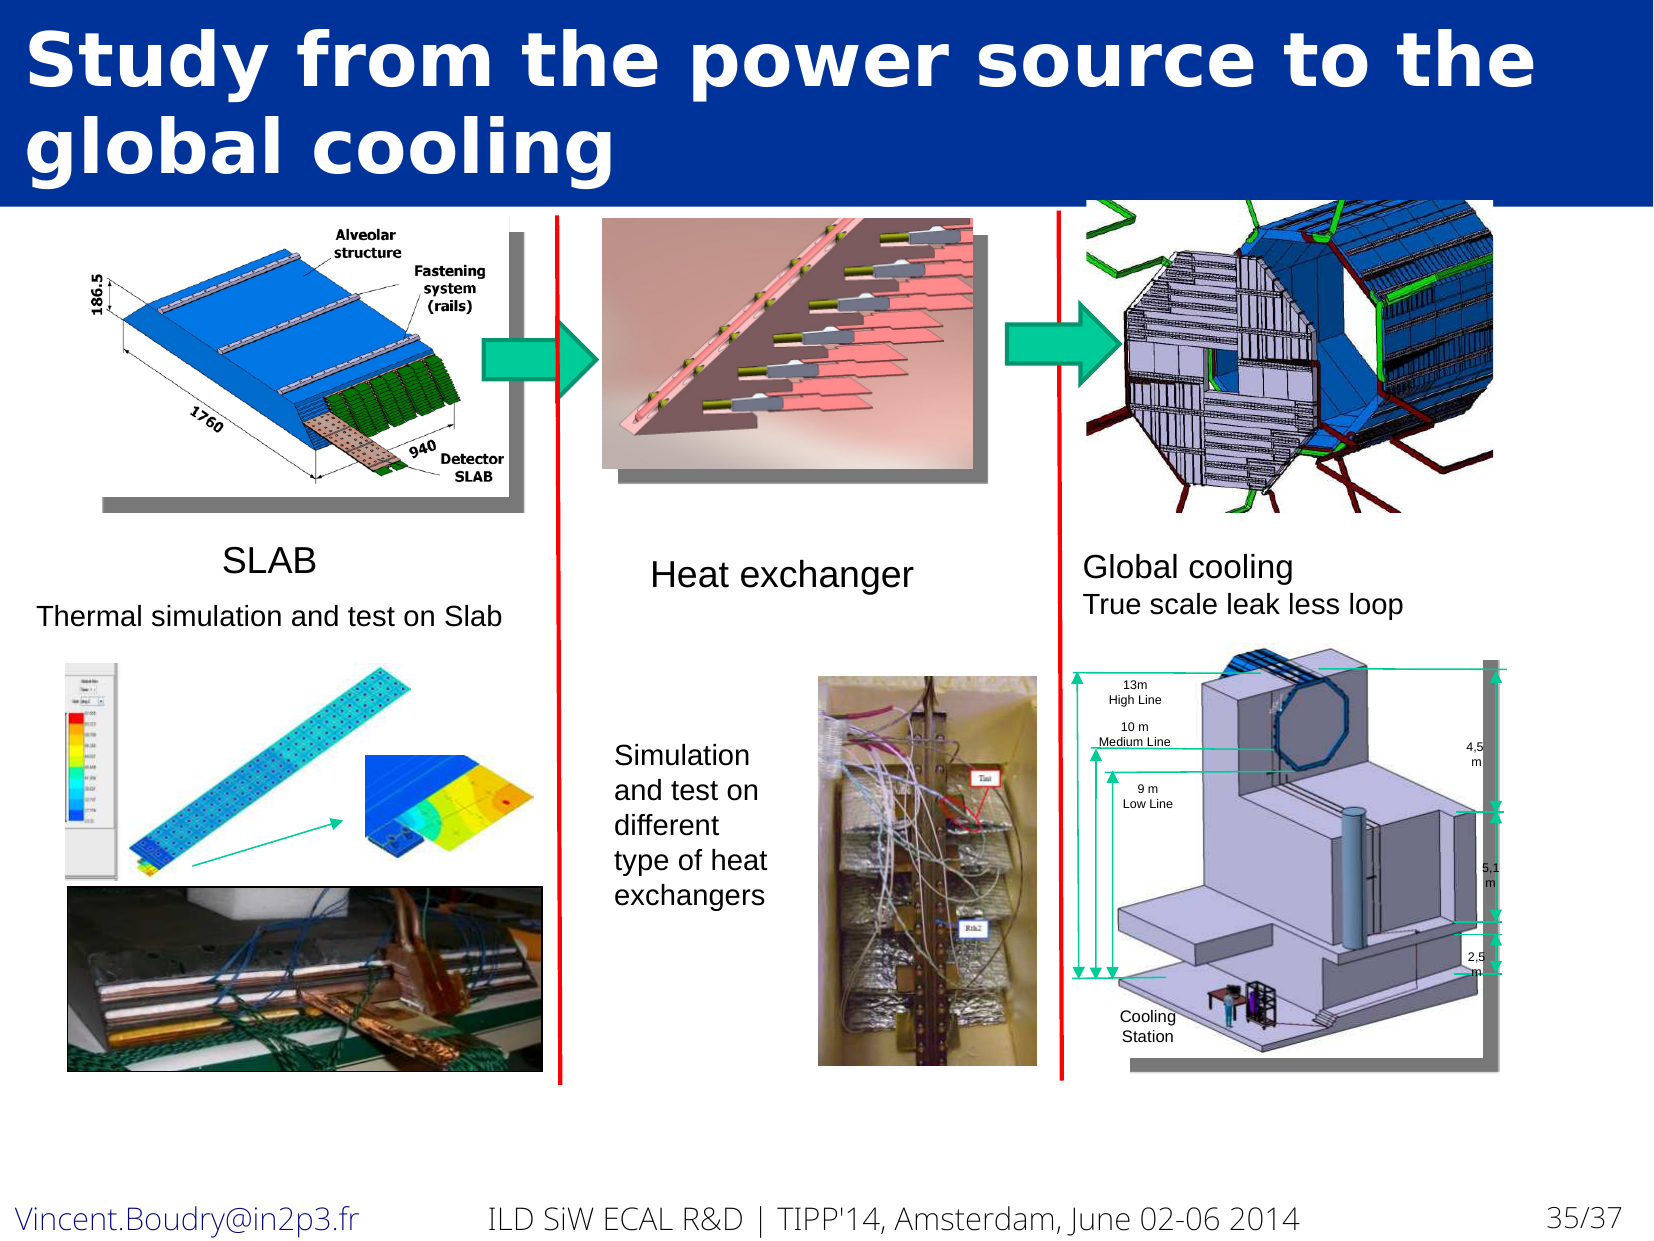

# Study from the power source to the global cooling
SLAB
Global cooling
True scale leak less loop
Heat exchanger
Thermal simulation and test on Slab
13m
High Line
10 m
Medium Line
4,5 m
9 m
Low Line
5,1 m
cooling station
2,5 m
Cooling Station
Simulation and test on different type of heat exchangers
ILD SiW ECAL R&D | TIPP'14, Amsterdam, June 02-06 2014
35